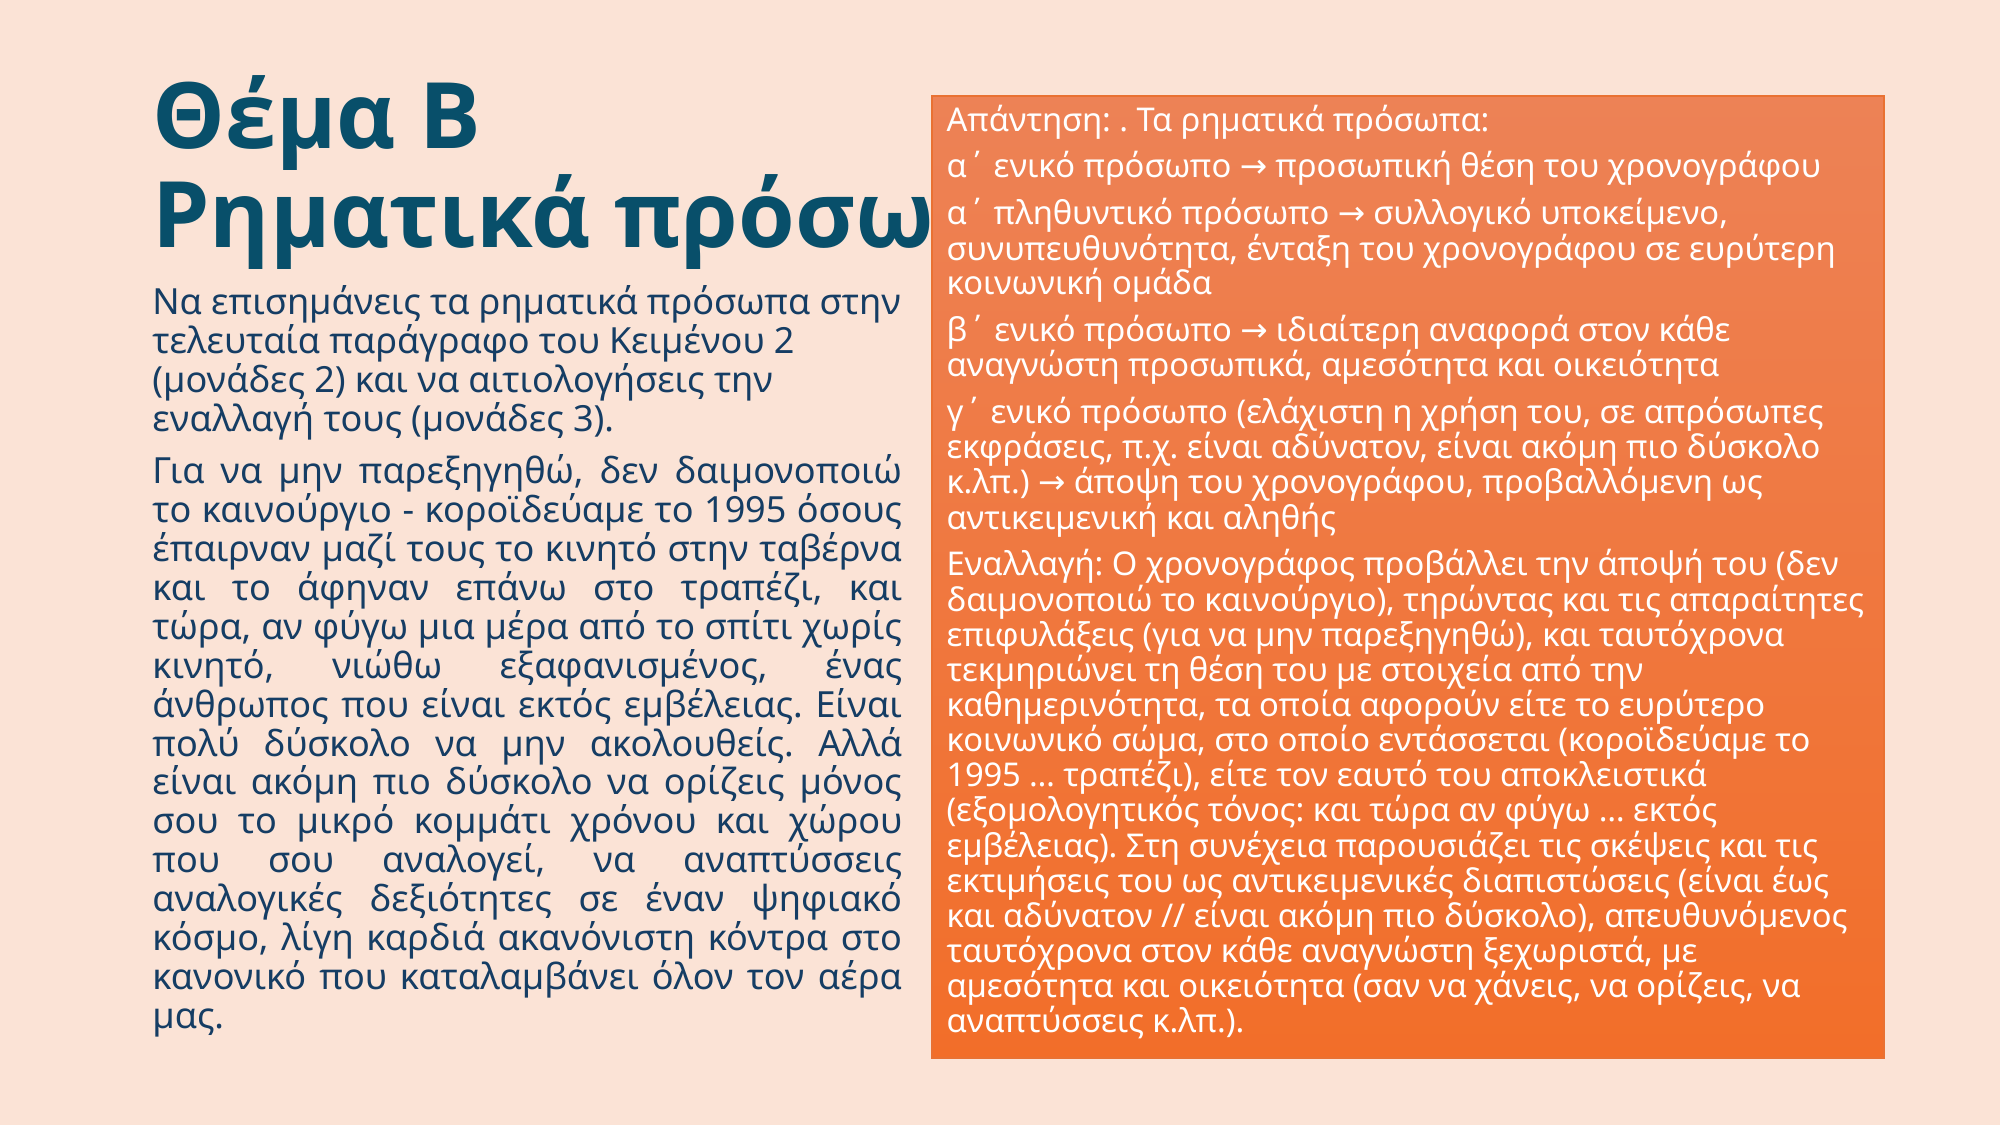

# Θέμα Β Ρηματικά πρόσωπα
Απάντηση: . Τα ρηματικά πρόσωπα:
α΄ ενικό πρόσωπο → προσωπική θέση του χρονογράφου
α΄ πληθυντικό πρόσωπο → συλλογικό υποκείμενο, συνυπευθυνότητα, ένταξη του χρονογράφου σε ευρύτερη κοινωνική ομάδα
β΄ ενικό πρόσωπο → ιδιαίτερη αναφορά στον κάθε αναγνώστη προσωπικά, αμεσότητα και οικειότητα
γ΄ ενικό πρόσωπο (ελάχιστη η χρήση του, σε απρόσωπες εκφράσεις, π.χ. είναι αδύνατον, είναι ακόμη πιο δύσκολο κ.λπ.) → άποψη του χρονογράφου, προβαλλόμενη ως αντικειμενική και αληθής
Εναλλαγή: Ο χρονογράφος προβάλλει την άποψή του (δεν δαιμονοποιώ το καινούργιο), τηρώντας και τις απαραίτητες επιφυλάξεις (για να μην παρεξηγηθώ), και ταυτόχρονα τεκμηριώνει τη θέση του με στοιχεία από την καθημερινότητα, τα οποία αφορούν είτε το ευρύτερο κοινωνικό σώμα, στο οποίο εντάσσεται (κοροϊδεύαμε το 1995 … τραπέζι), είτε τον εαυτό του αποκλειστικά (εξομολογητικός τόνος: και τώρα αν φύγω … εκτός εμβέλειας). Στη συνέχεια παρουσιάζει τις σκέψεις και τις εκτιμήσεις του ως αντικειμενικές διαπιστώσεις (είναι έως και αδύνατον // είναι ακόμη πιο δύσκολο), απευθυνόμενος ταυτόχρονα στον κάθε αναγνώστη ξεχωριστά, με αμεσότητα και οικειότητα (σαν να χάνεις, να ορίζεις, να αναπτύσσεις κ.λπ.).
Να επισημάνεις τα ρηματικά πρόσωπα στην τελευταία παράγραφο του Κειμένου 2 (μονάδες 2) και να αιτιολογήσεις την εναλλαγή τους (μονάδες 3).
Για να μην παρεξηγηθώ, δεν δαιμονοποιώ το καινούργιο - κοροϊδεύαμε το 1995 όσους έπαιρναν μαζί τους το κινητό στην ταβέρνα και το άφηναν επάνω στο τραπέζι, και τώρα, αν φύγω μια μέρα από το σπίτι χωρίς κινητό, νιώθω εξαφανισμένος, ένας άνθρωπος που είναι εκτός εμβέλειας. Είναι πολύ δύσκολο να μην ακολουθείς. Αλλά είναι ακόμη πιο δύσκολο να ορίζεις μόνος σου το μικρό κομμάτι χρόνου και χώρου που σου αναλογεί, να αναπτύσσεις αναλογικές δεξιότητες σε έναν ψηφιακό κόσμο, λίγη καρδιά ακανόνιστη κόντρα στο κανονικό που καταλαμβάνει όλον τον αέρα μας.